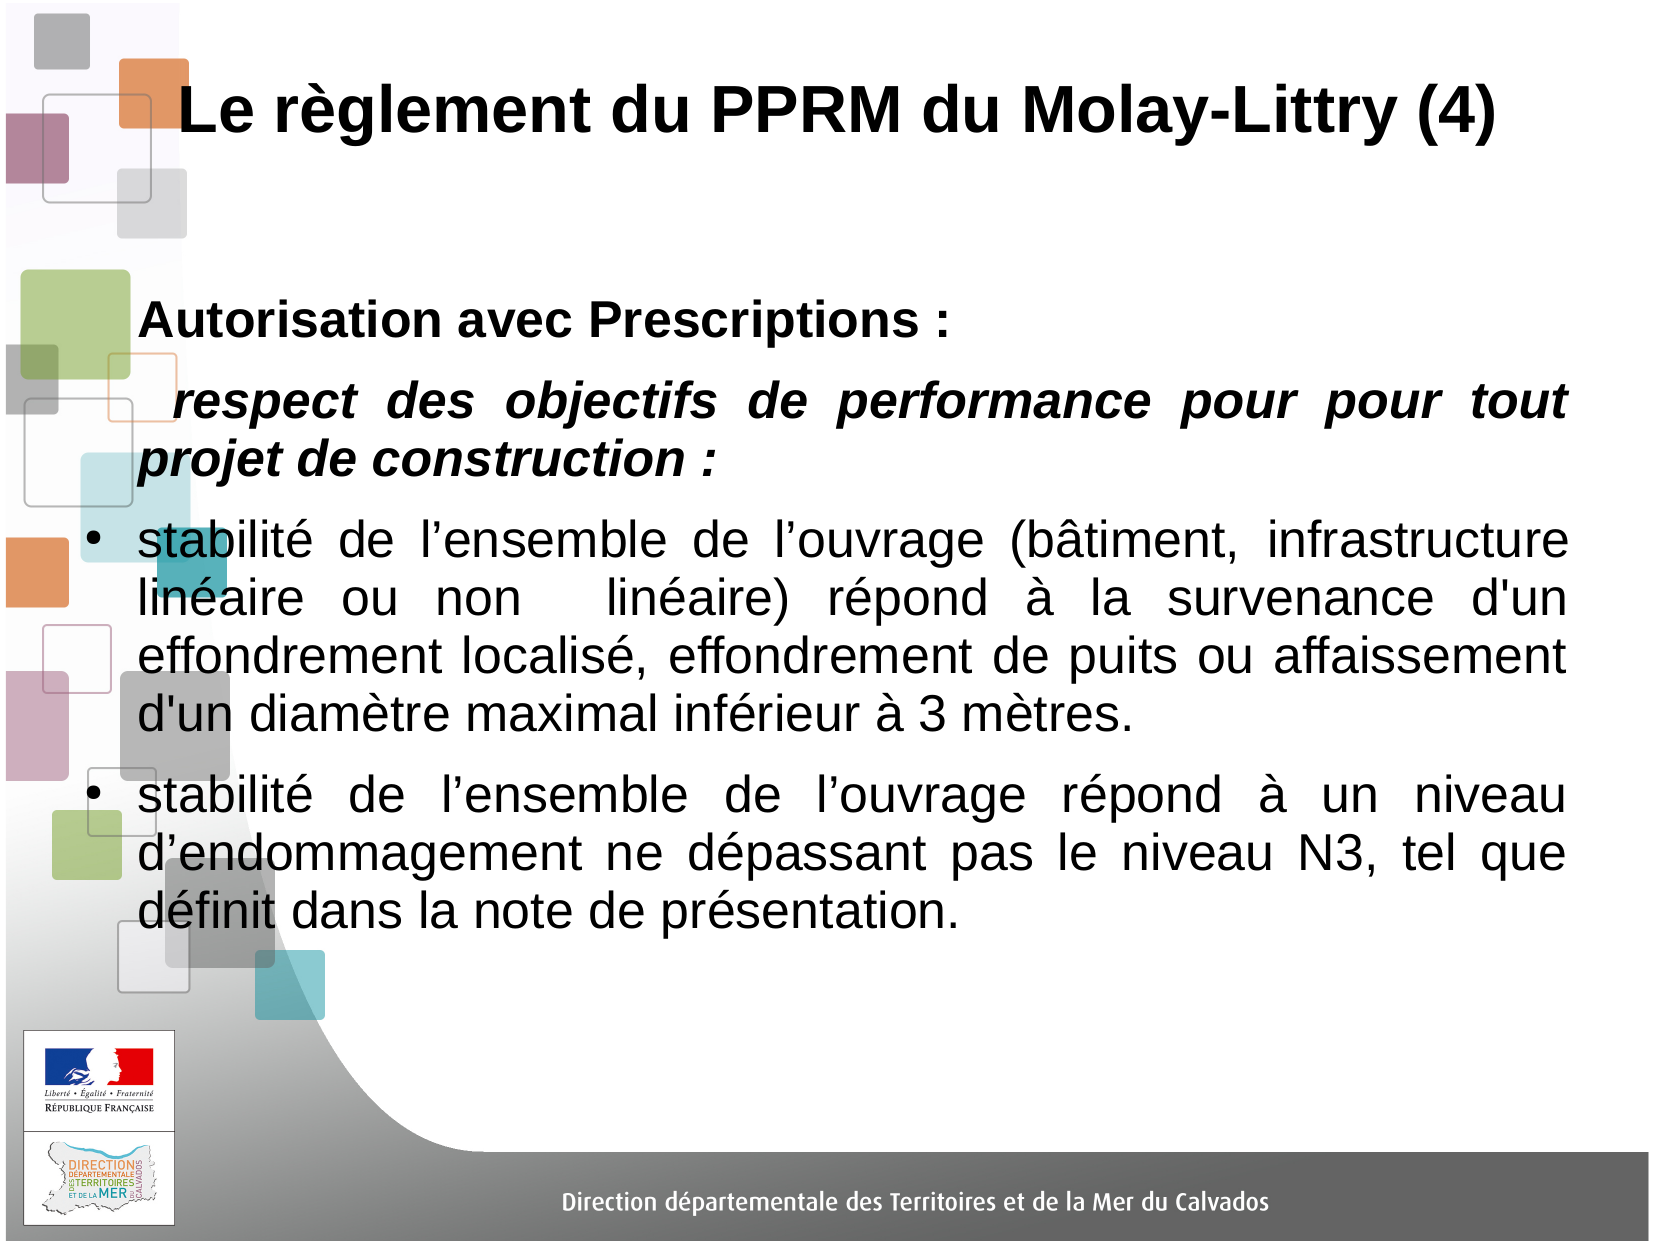

Le règlement du PPRM du Molay-Littry (4)
#
Autorisation avec Prescriptions :
 respect des objectifs de performance pour pour tout projet de construction :
stabilité de l’ensemble de l’ouvrage (bâtiment, infrastructure linéaire ou non 	linéaire) répond à la survenance d'un effondrement localisé, effondrement de puits ou affaissement d'un diamètre maximal inférieur à 3 mètres.
stabilité de l’ensemble de l’ouvrage répond à un niveau d’endommagement ne dépassant pas le niveau N3, tel que définit dans la note de présentation.